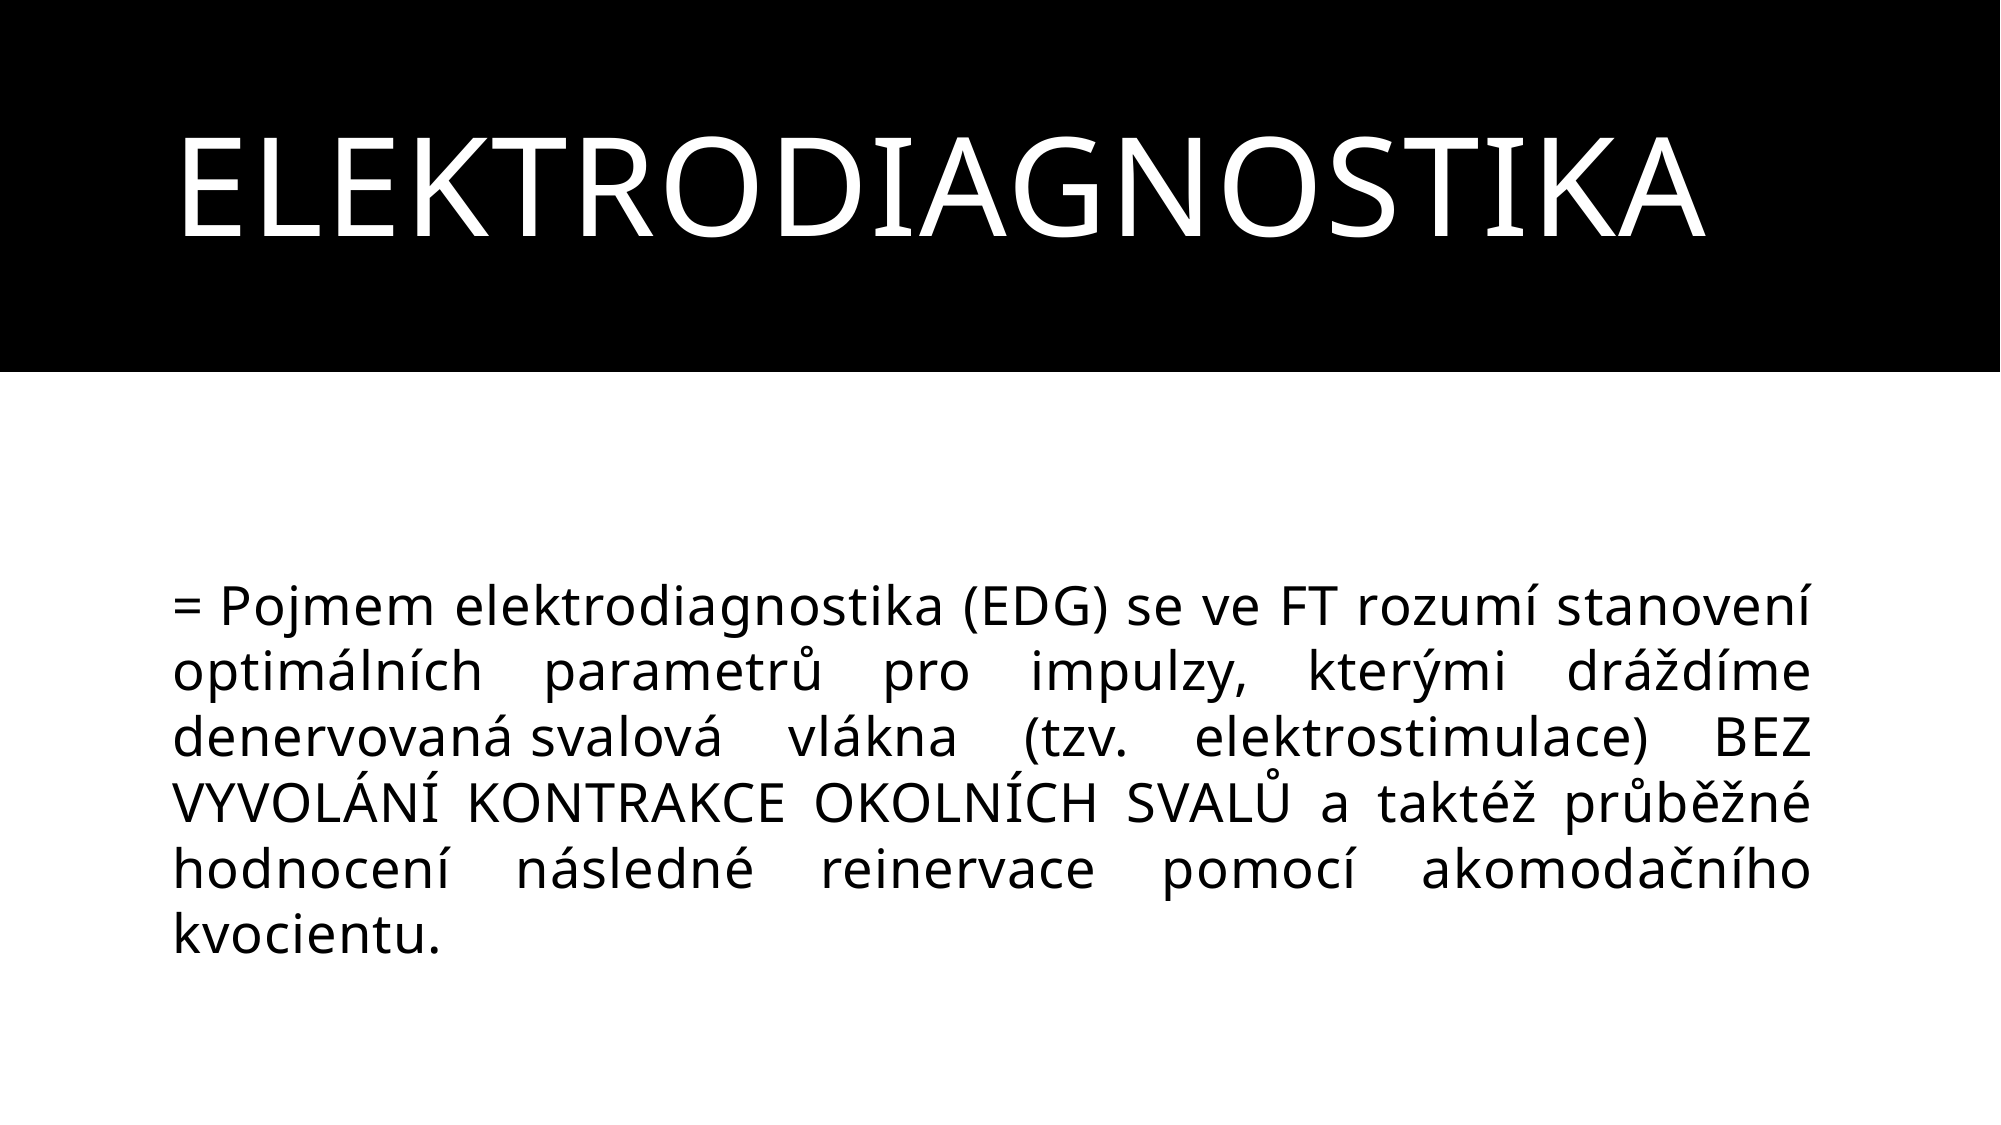

# elektrodiagnostika
= Pojmem elektrodiagnostika (EDG) se ve FT rozumí stanovení optimálních parametrů pro impulzy, kterými dráždíme denervovaná svalová vlákna (tzv. elektrostimulace) BEZ VYVOLÁNÍ KONTRAKCE OKOLNÍCH SVALŮ a taktéž průběžné hodnocení následné reinervace pomocí akomodačního kvocientu.